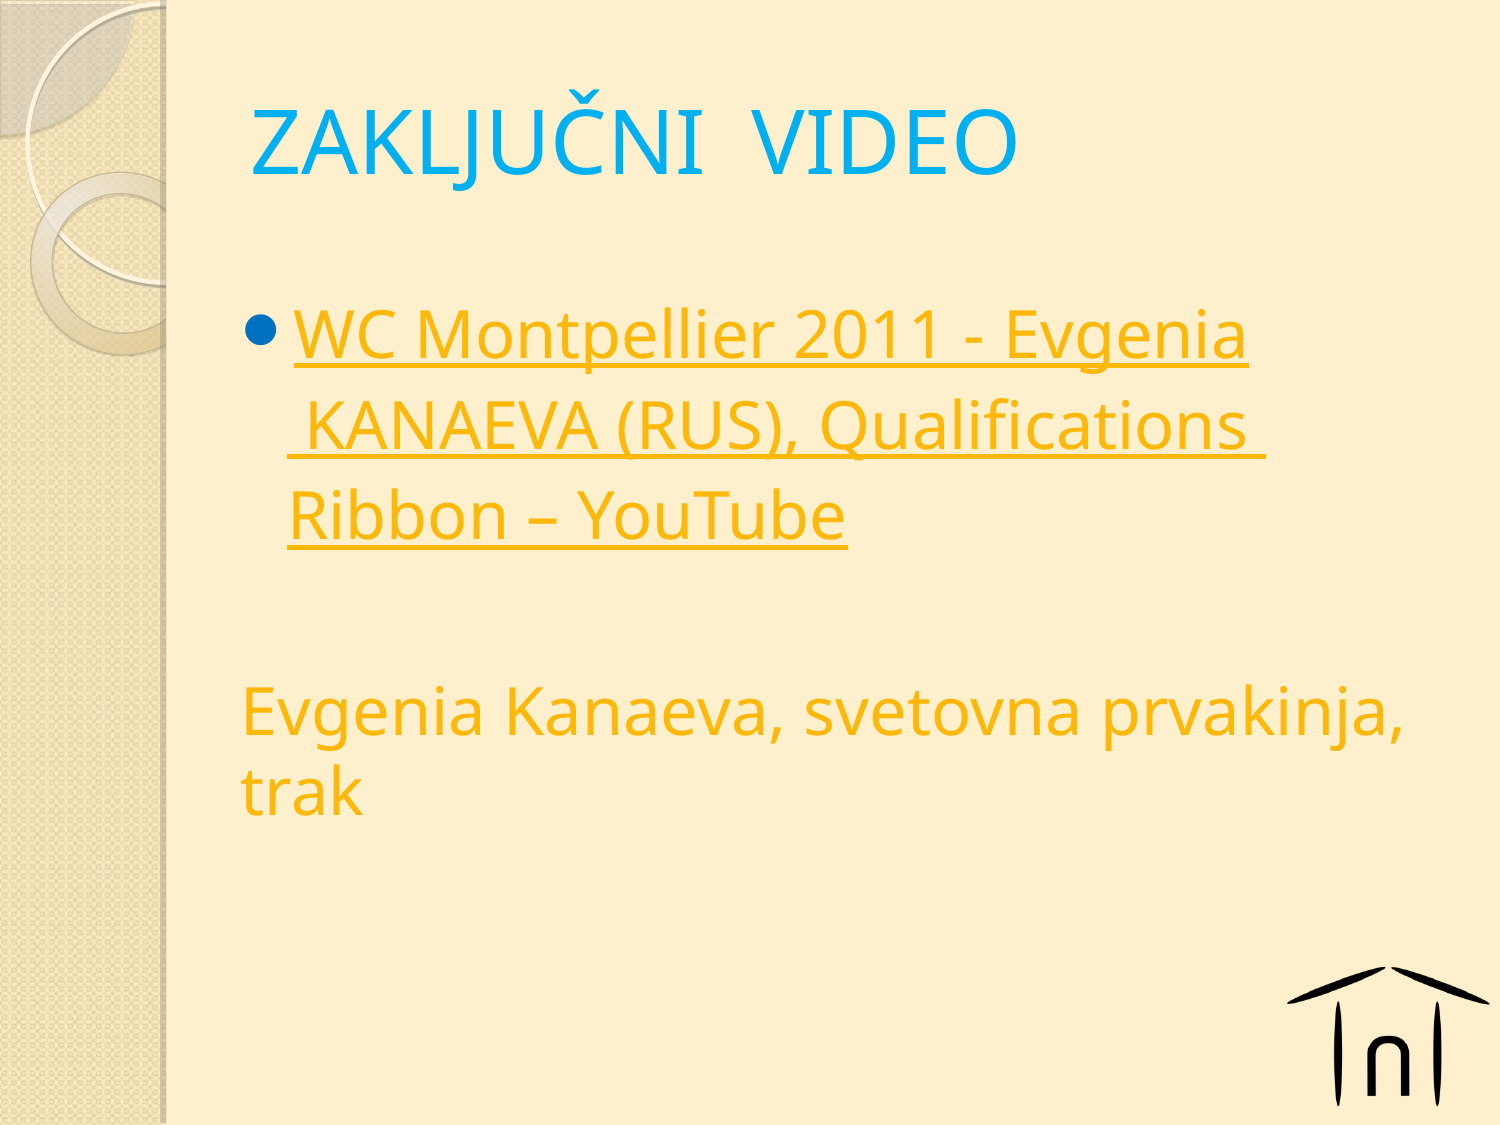

# ZAKLJUČNI VIDEO
WC Montpellier 2011 - Evgenia KANAEVA (RUS), Qualifications Ribbon – YouTube
Evgenia Kanaeva, svetovna prvakinja, trak